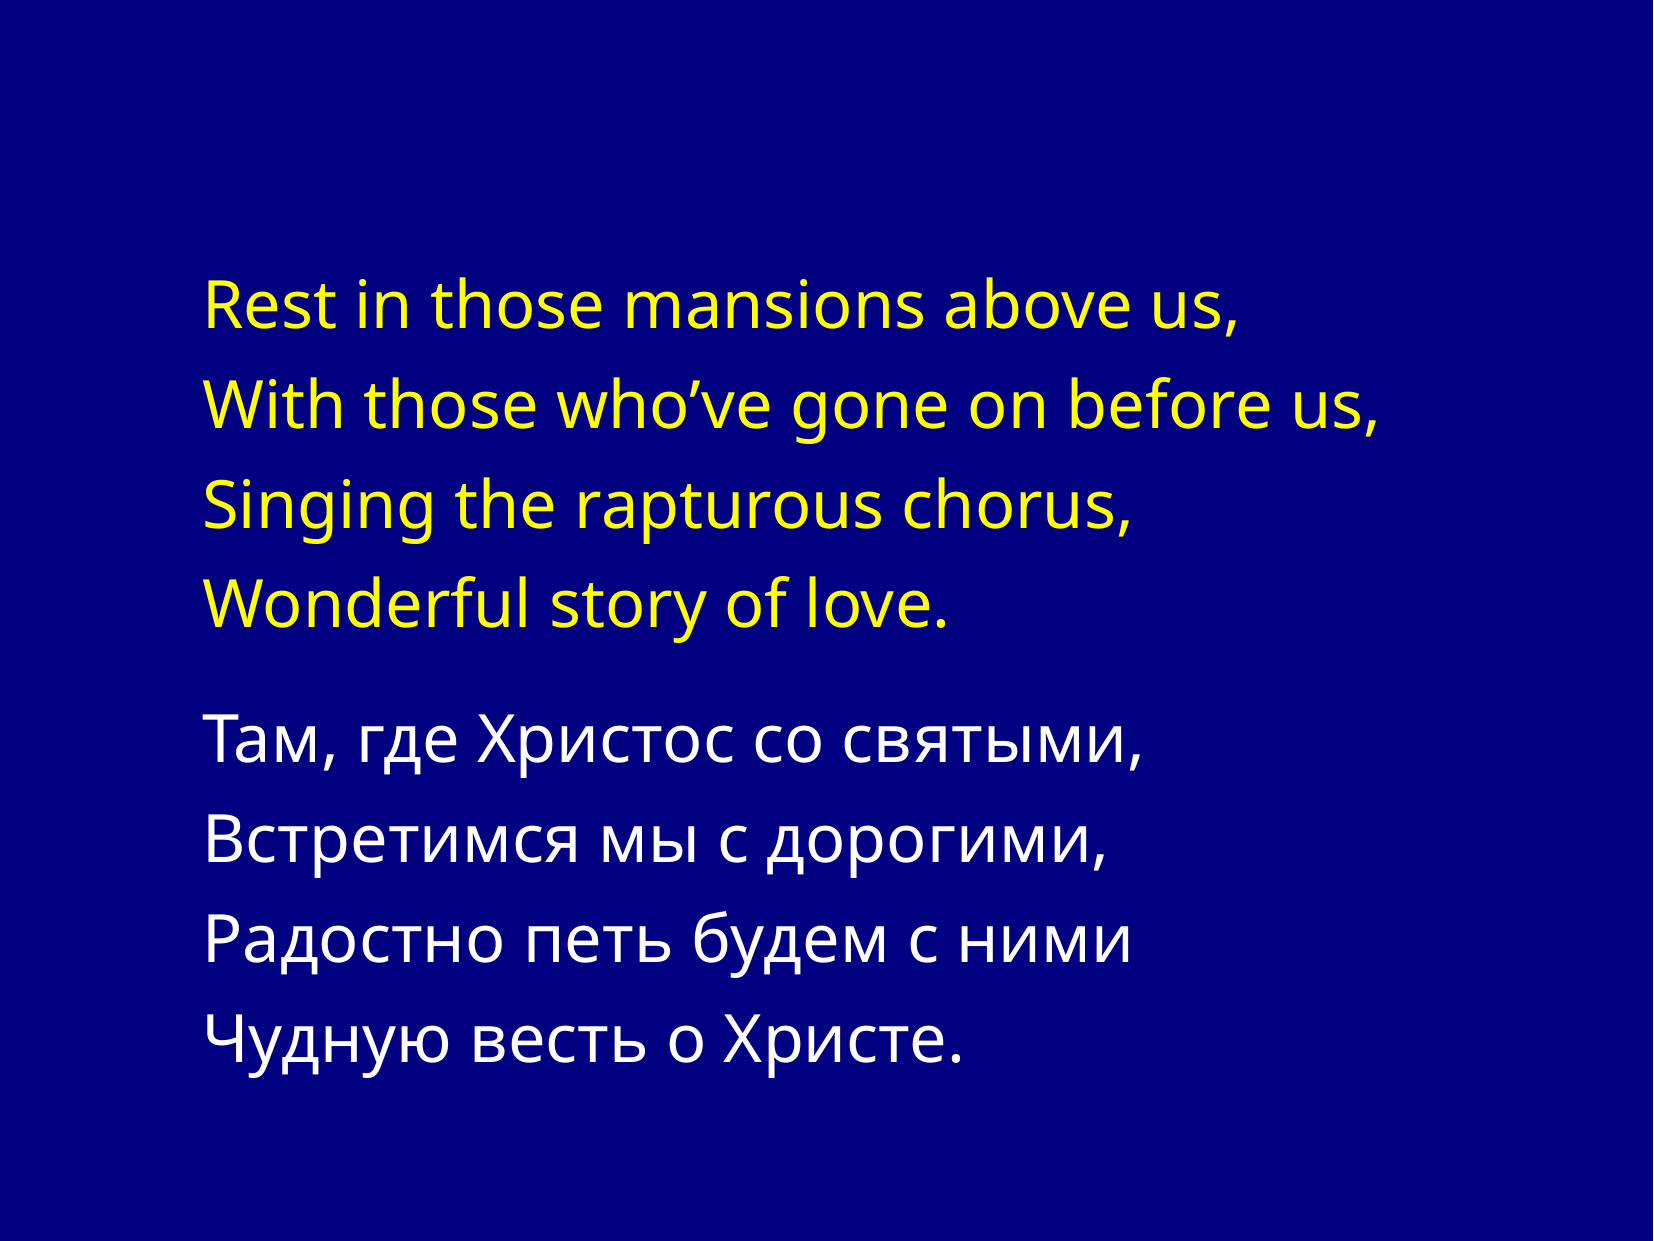

Rest in those mansions above us,
	With those who’ve gone on before us,
	Singing the rapturous chorus,
	Wonderful story of love.
	Там, где Христос со святыми,
	Встретимся мы с дорогими,
	Радостно петь будем с ними
	Чудную весть о Христе.